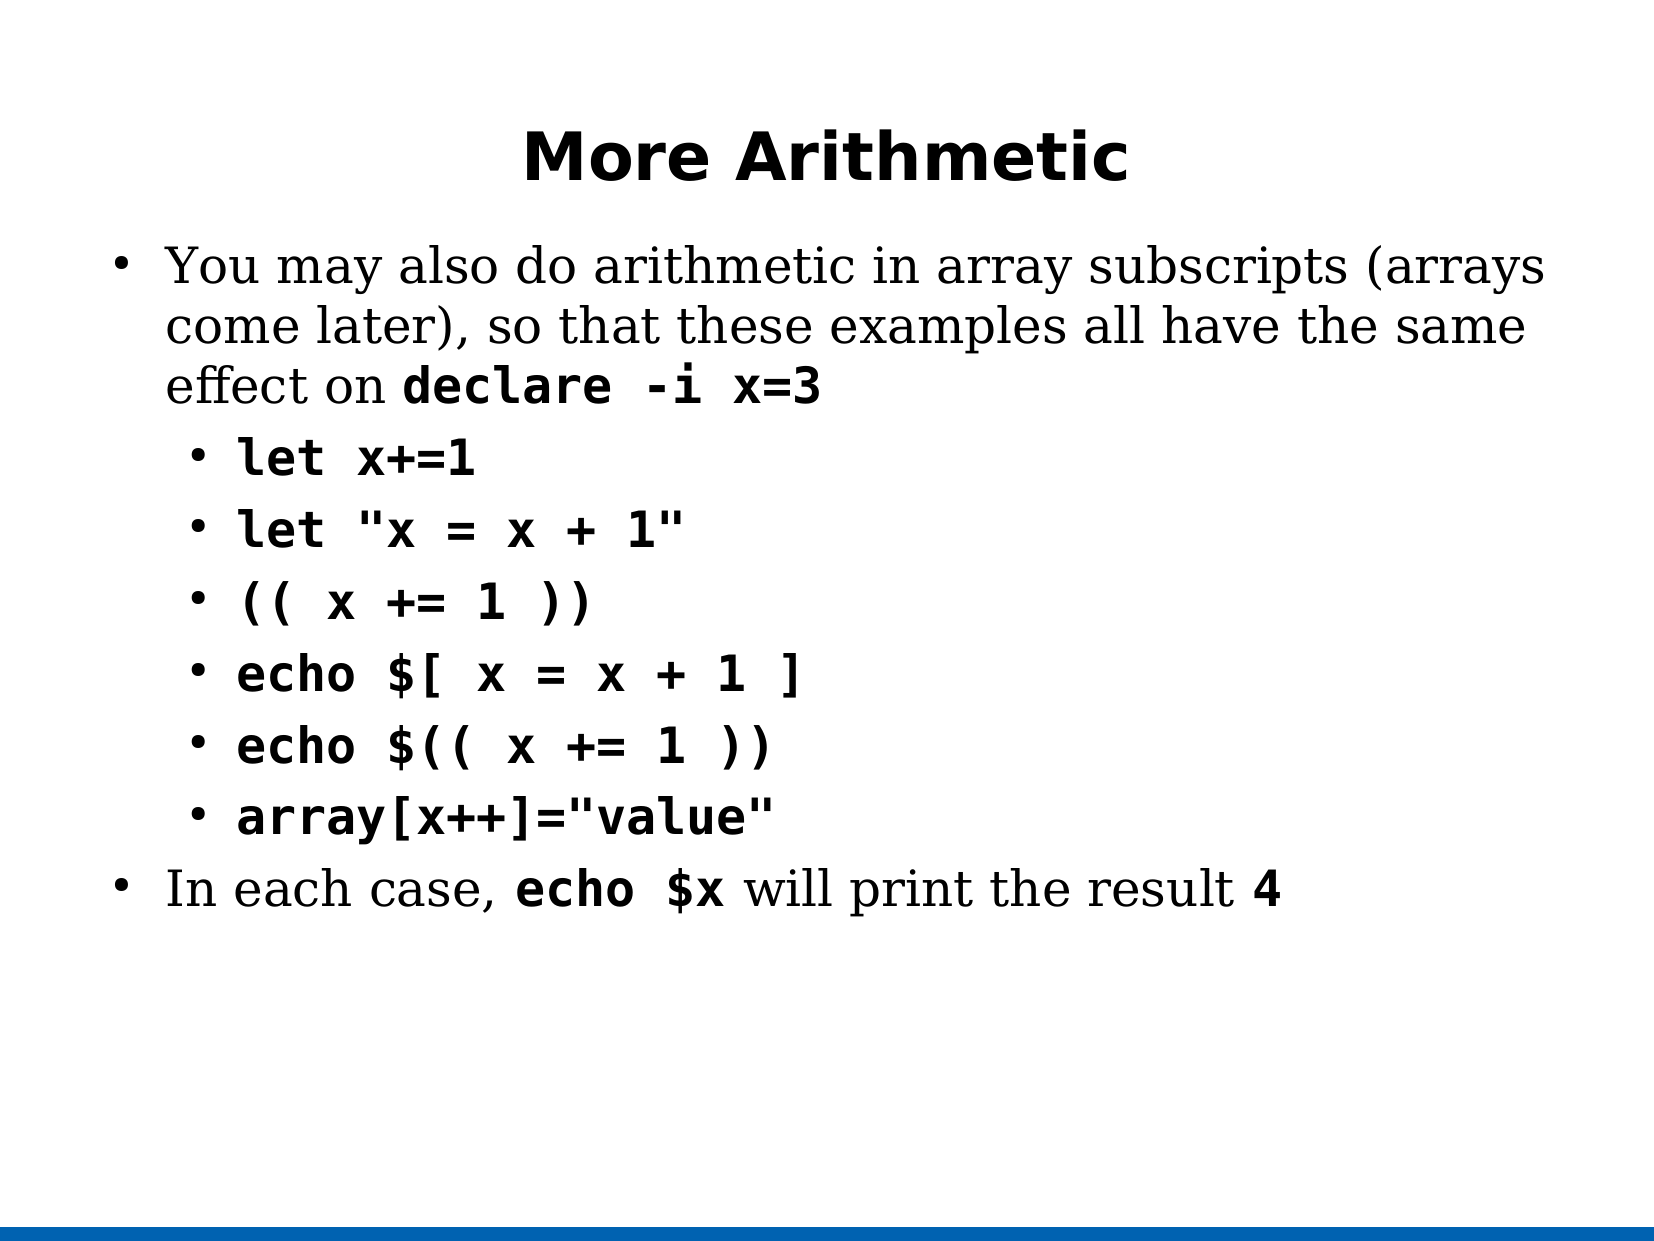

# More Arithmetic
You may also do arithmetic in array subscripts (arrays come later), so that these examples all have the same effect on declare -i x=3
let x+=1
let "x = x + 1"
(( x += 1 ))
echo $[ x = x + 1 ]
echo $(( x += 1 ))
array[x++]="value"
In each case, echo $x will print the result 4